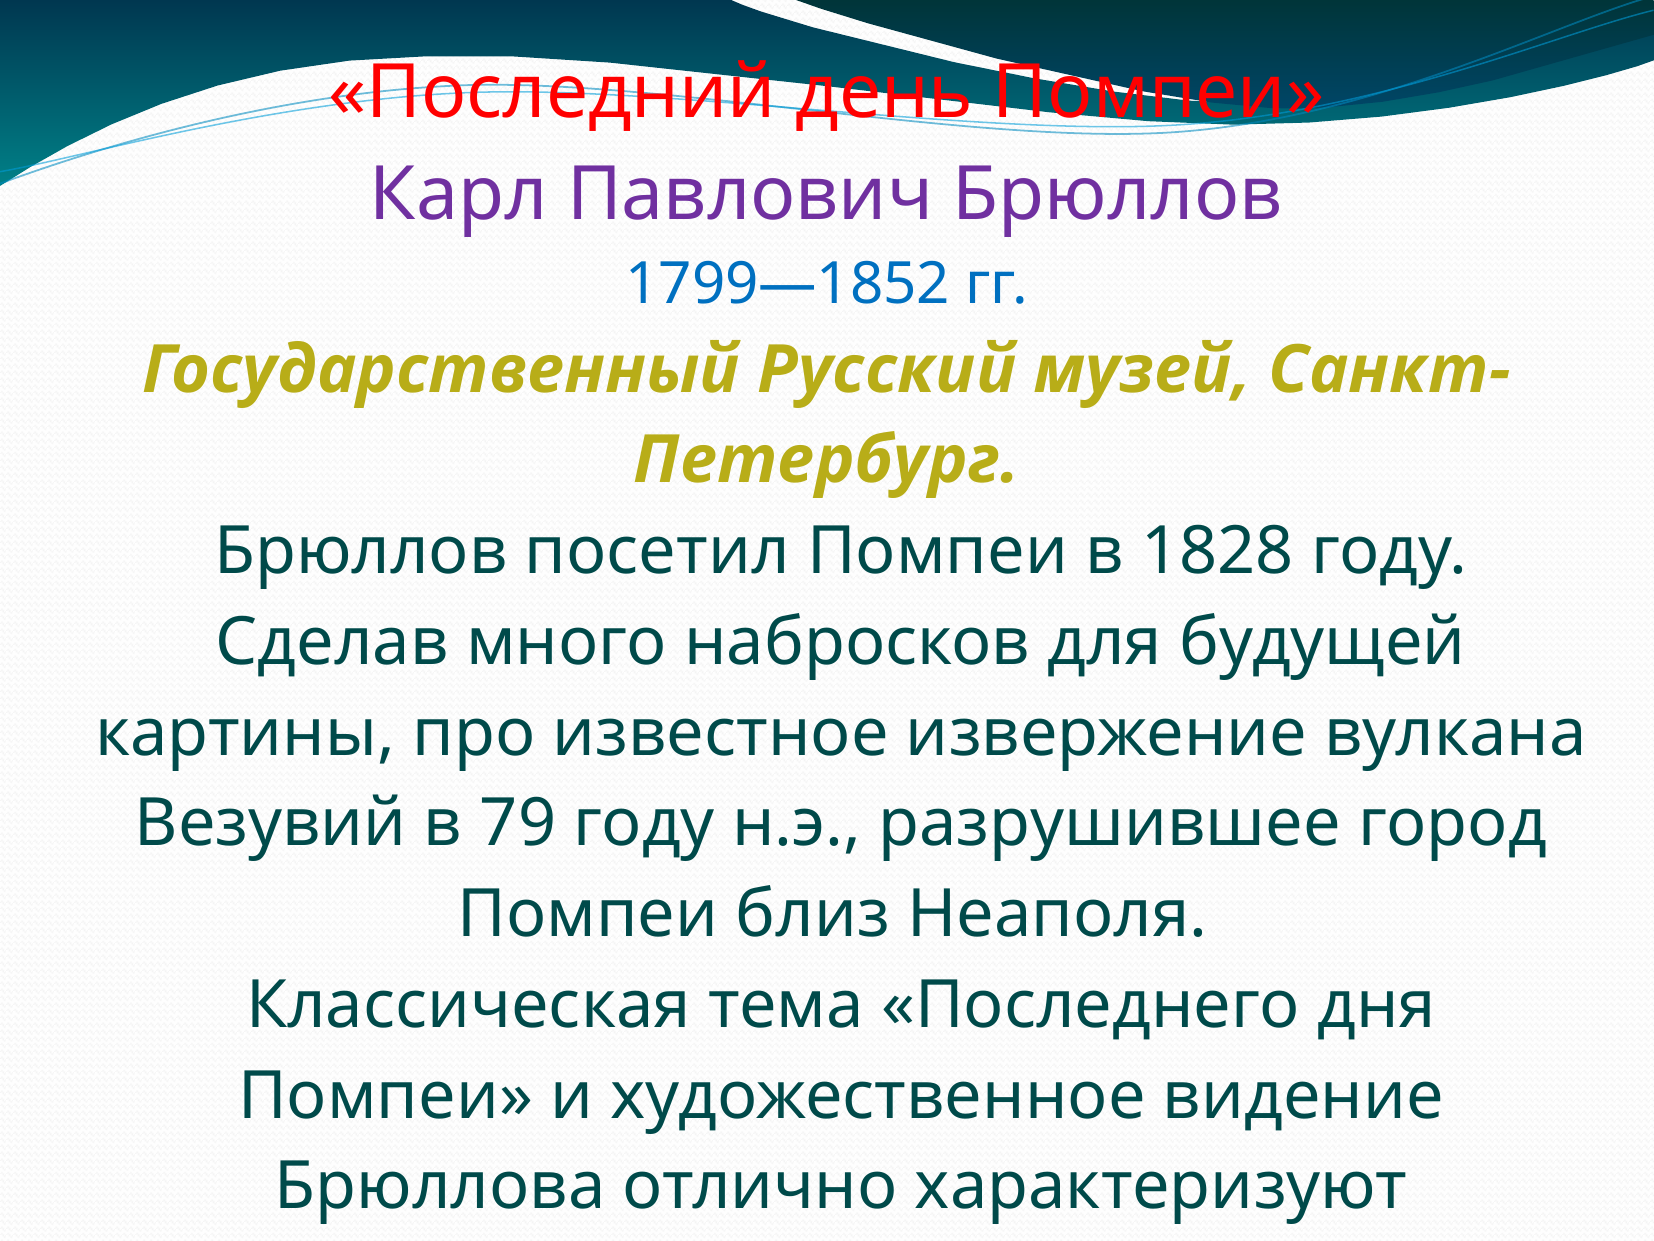

«Последний день Помпеи»
Карл Павлович Брюллов
1799—1852 гг.
Государственный Русский музей, Санкт-Петербург.
Брюллов посетил Помпеи в 1828 году. Сделав много набросков для будущей картины, про известное извержение вулкана Везувий в 79 году н.э., разрушившее город Помпеи близ Неаполя.
Классическая тема «Последнего дня Помпеи» и художественное видение Брюллова отлично характеризуют романтизм в русской живописи, смешивающийся с идеализмом и страстной любовью того времени к подобным историческим сюжетам.
Эта работа стала первой картиной художника, вызвавшей такой интерес за рубежом.